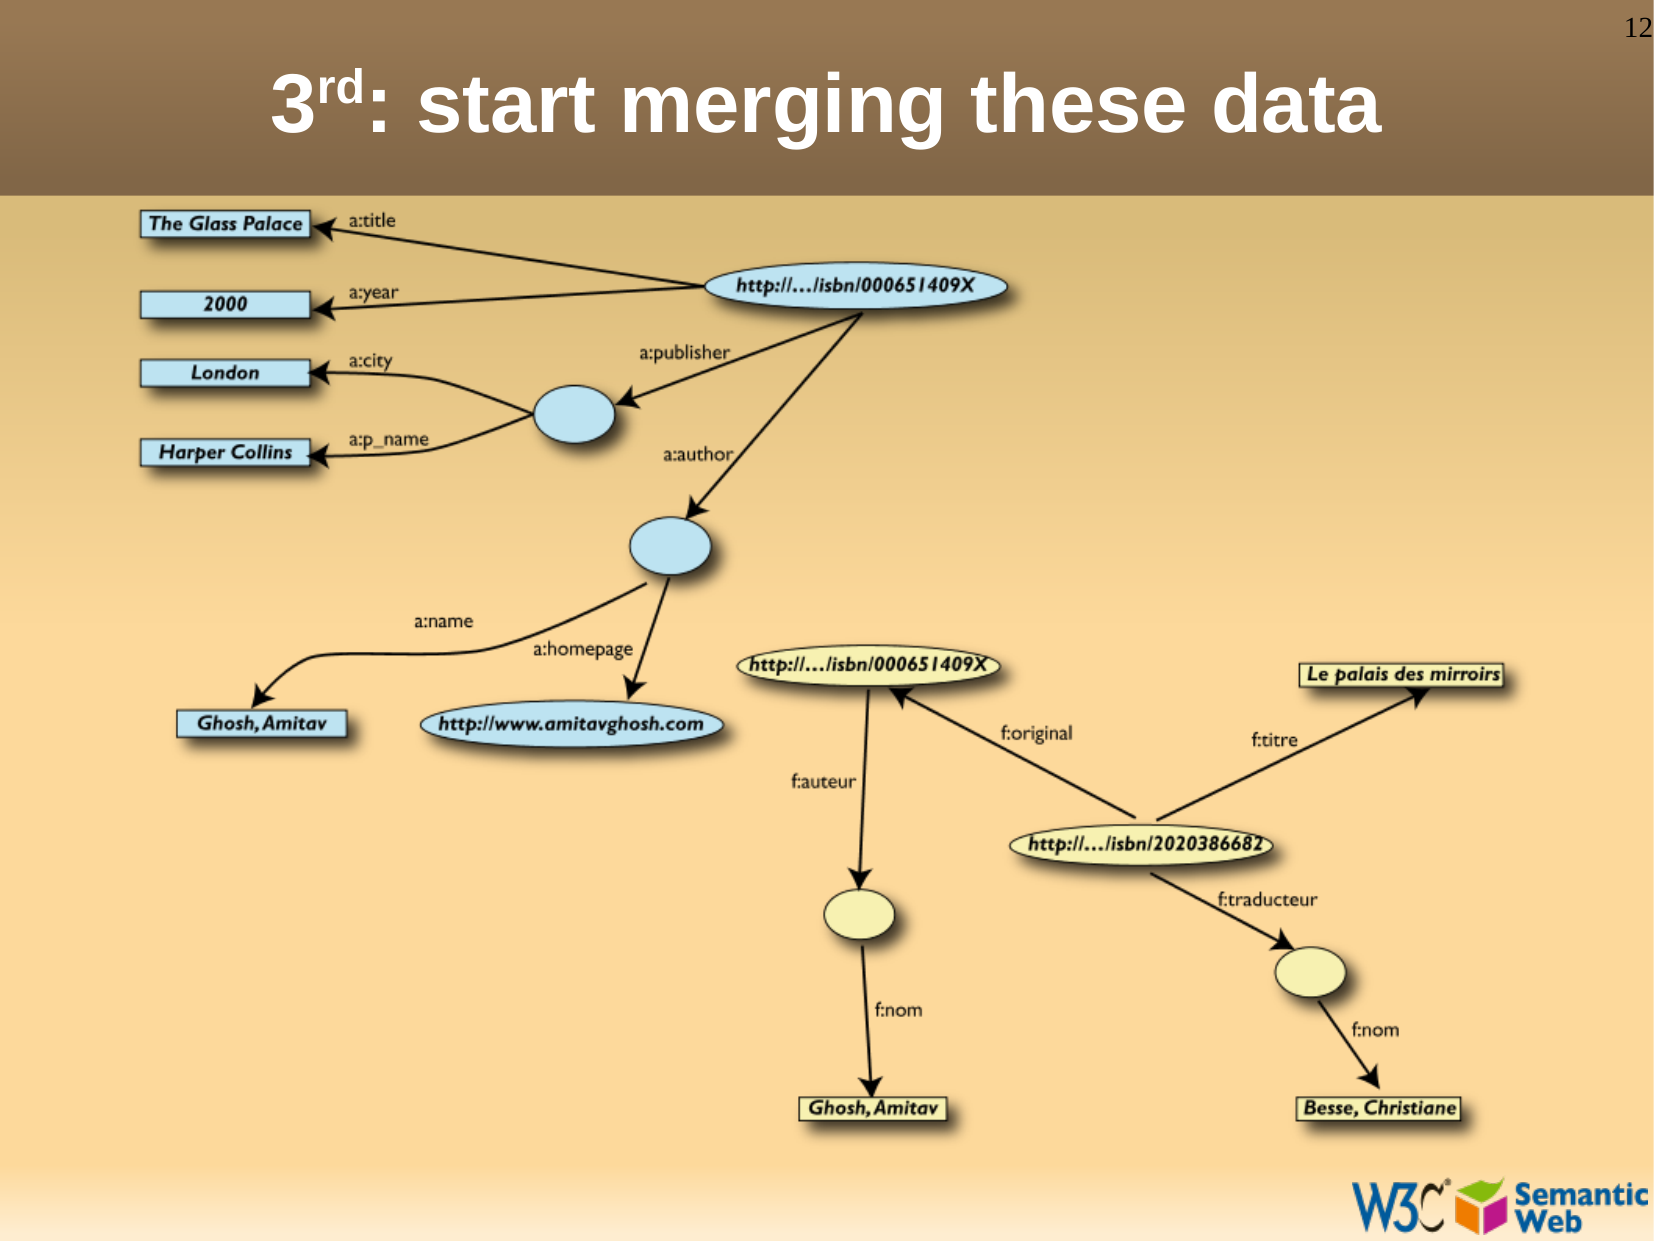

# 3rd: start merging these data
12